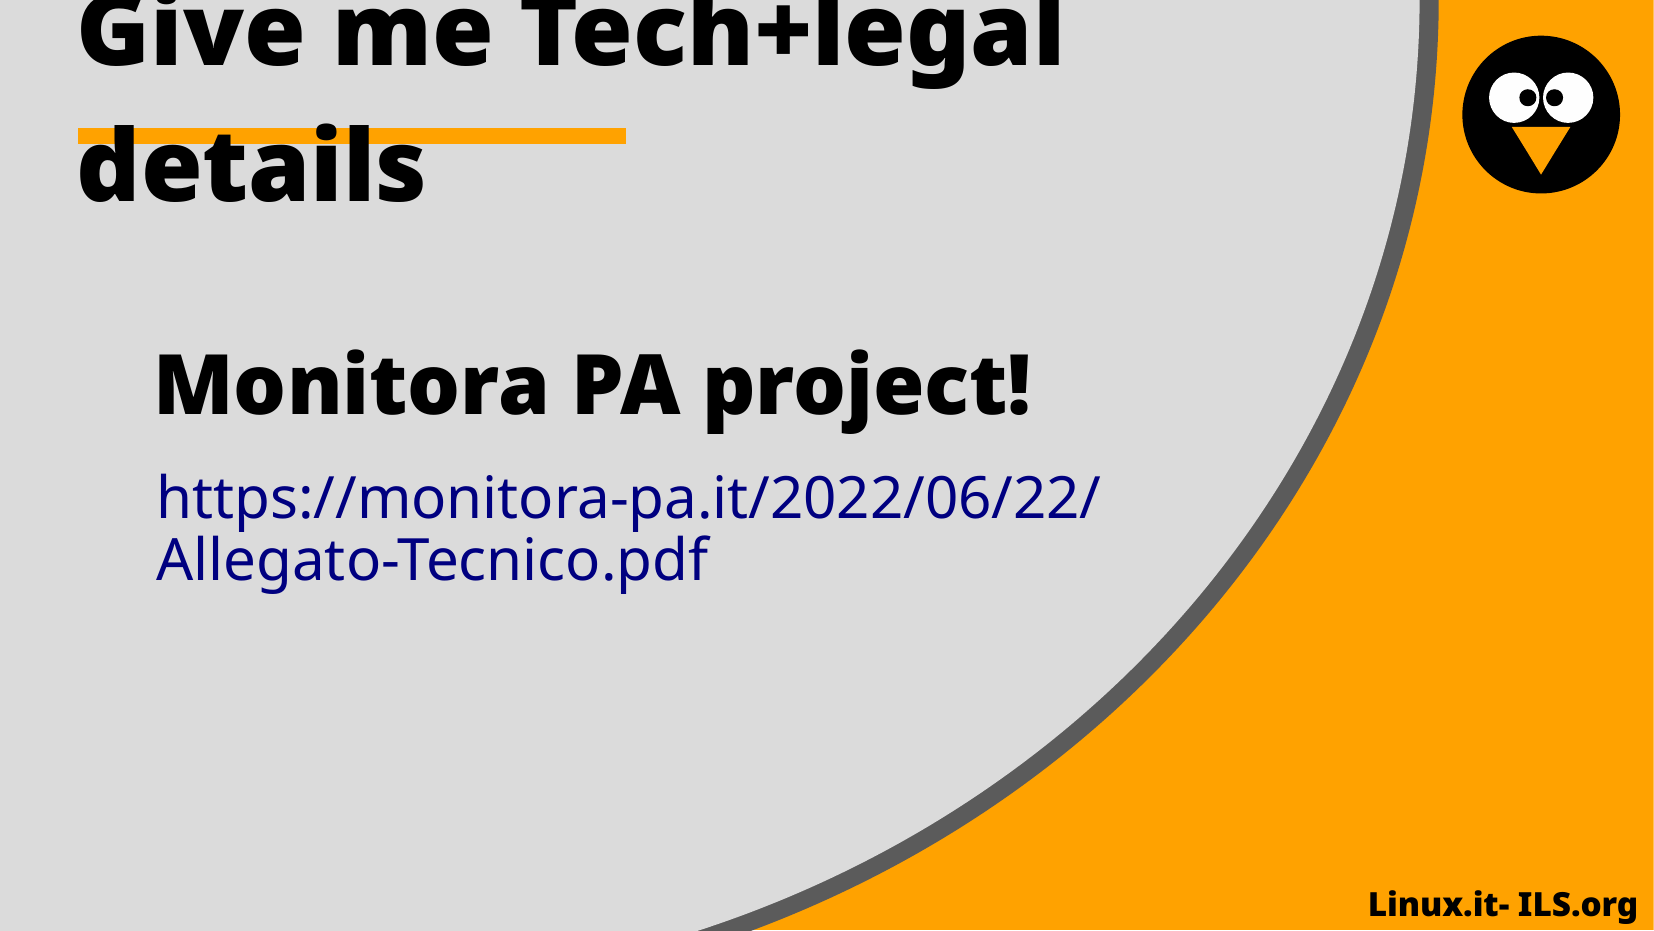

# Give me Tech+legal details
Monitora PA project!
https://monitora-pa.it/2022/06/22/Allegato-Tecnico.pdf
Linux.it- ILS.org